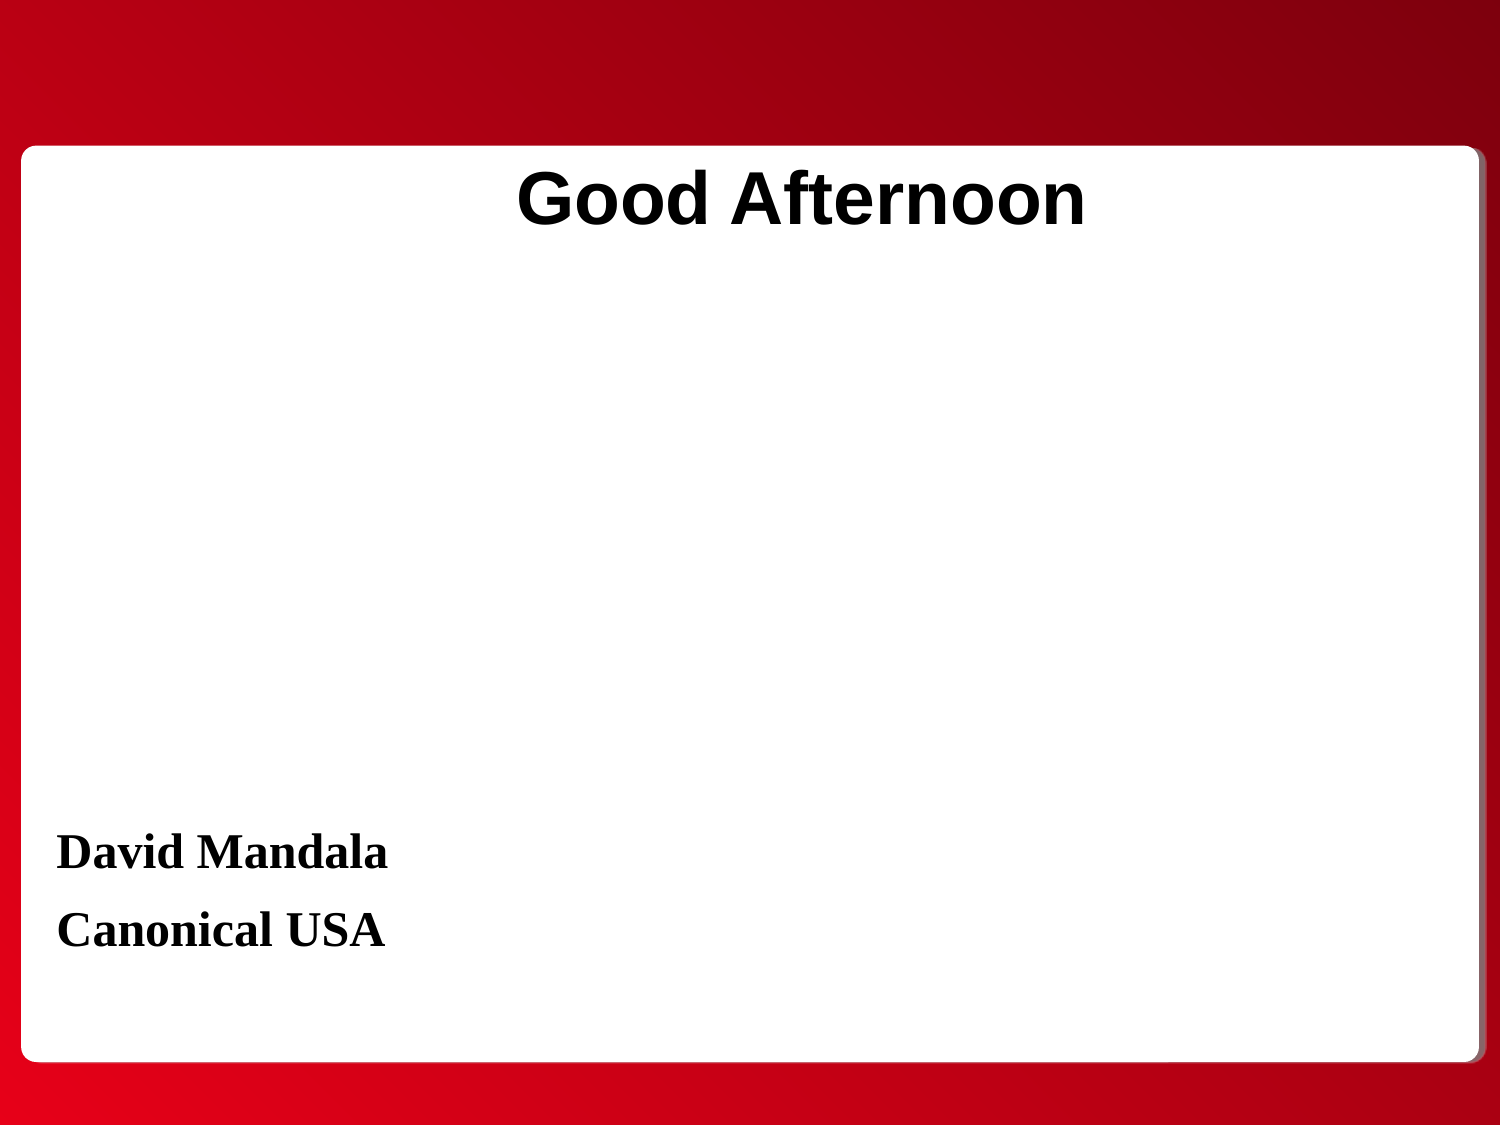

# Good Afternoon
David Mandala
Canonical USA